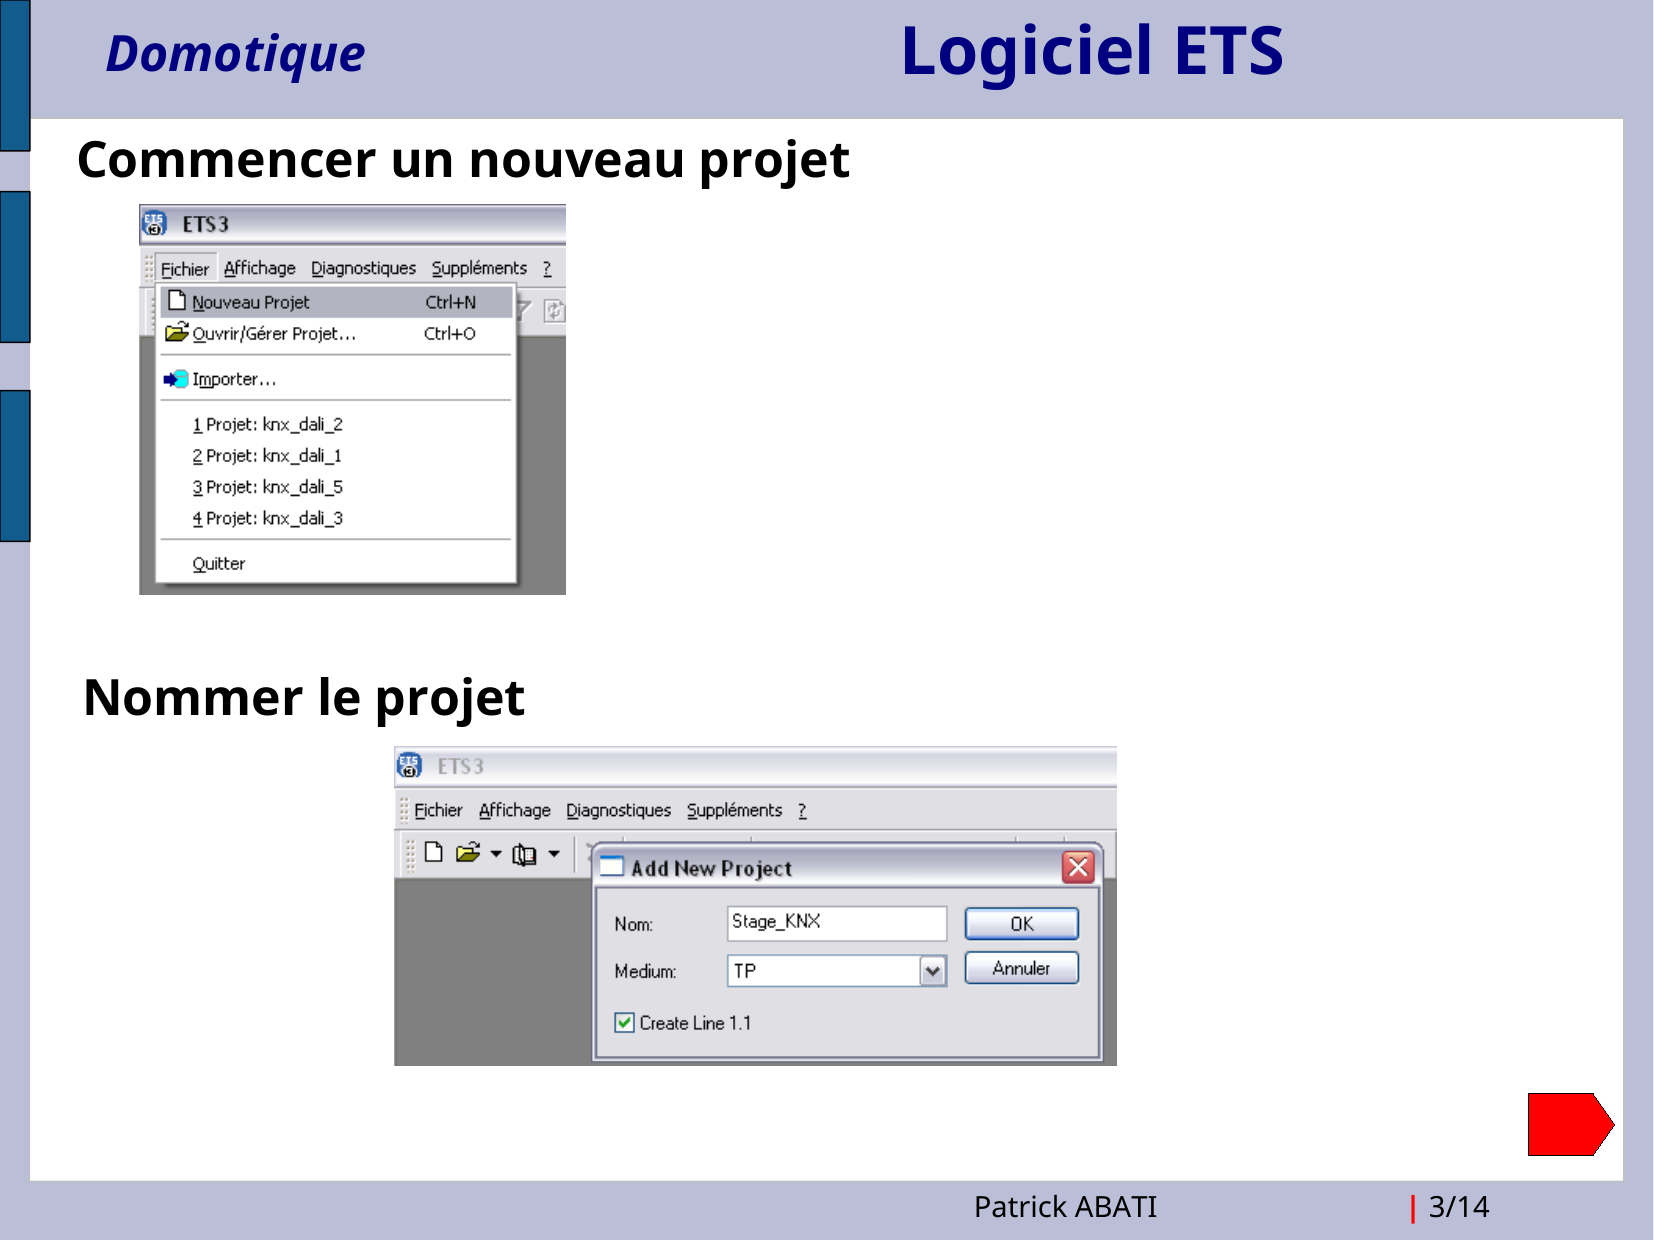

Commencer un nouveau projet
Nommer le projet